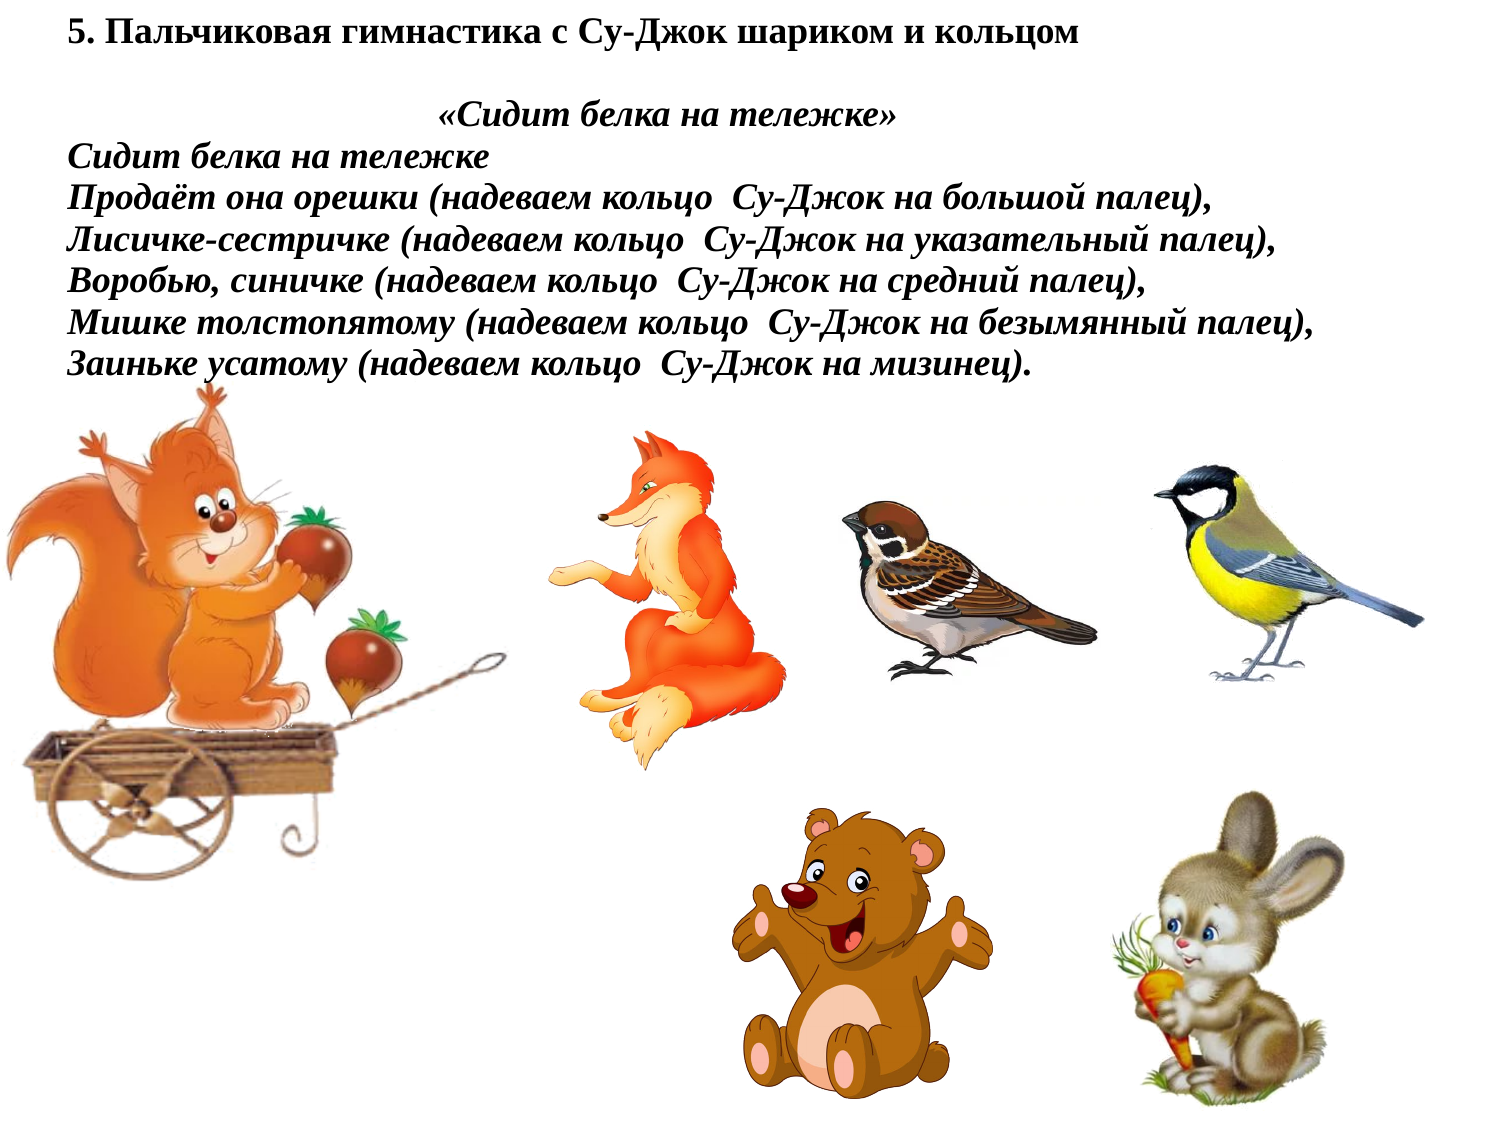

# 5. Пальчиковая гимнастика с Су-Джок шариком и кольцом  «Сидит белка на тележке» Сидит белка на тележке Продаёт она орешки (надеваем кольцо  Су-Джок на большой палец), Лисичке-сестричке (надеваем кольцо  Су-Джок на указательный палец), Воробью, синичке (надеваем кольцо  Су-Джок на средний палец), Мишке толстопятому (надеваем кольцо  Су-Джок на безымянный палец), Заиньке усатому (надеваем кольцо  Су-Джок на мизинец).